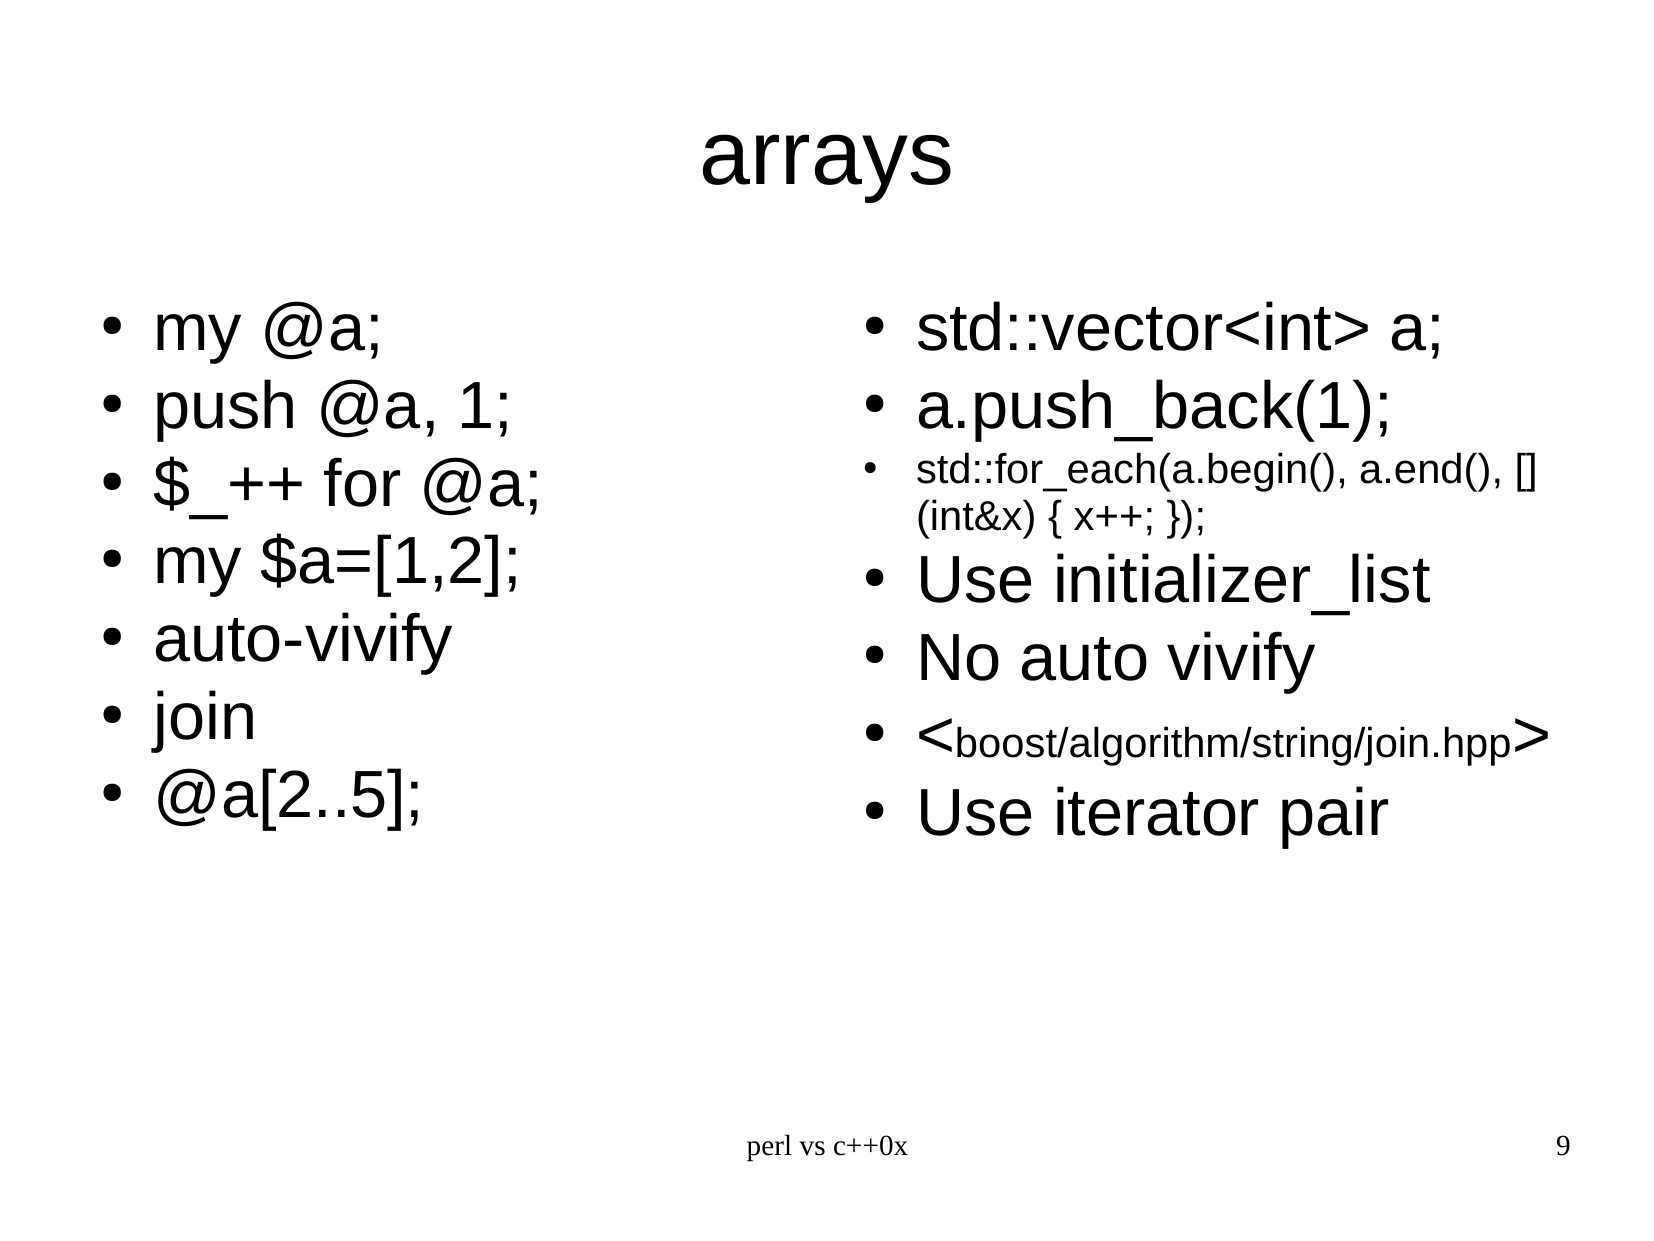

# arrays
my @a;
push @a, 1;
$_++ for @a;
my $a=[1,2];
auto-vivify
join
@a[2..5];
std::vector<int> a;
a.push_back(1);
std::for_each(a.begin(), a.end(), [](int&x) { x++; });
Use initializer_list
No auto vivify
<boost/algorithm/string/join.hpp>
Use iterator pair
perl vs c++0x
9